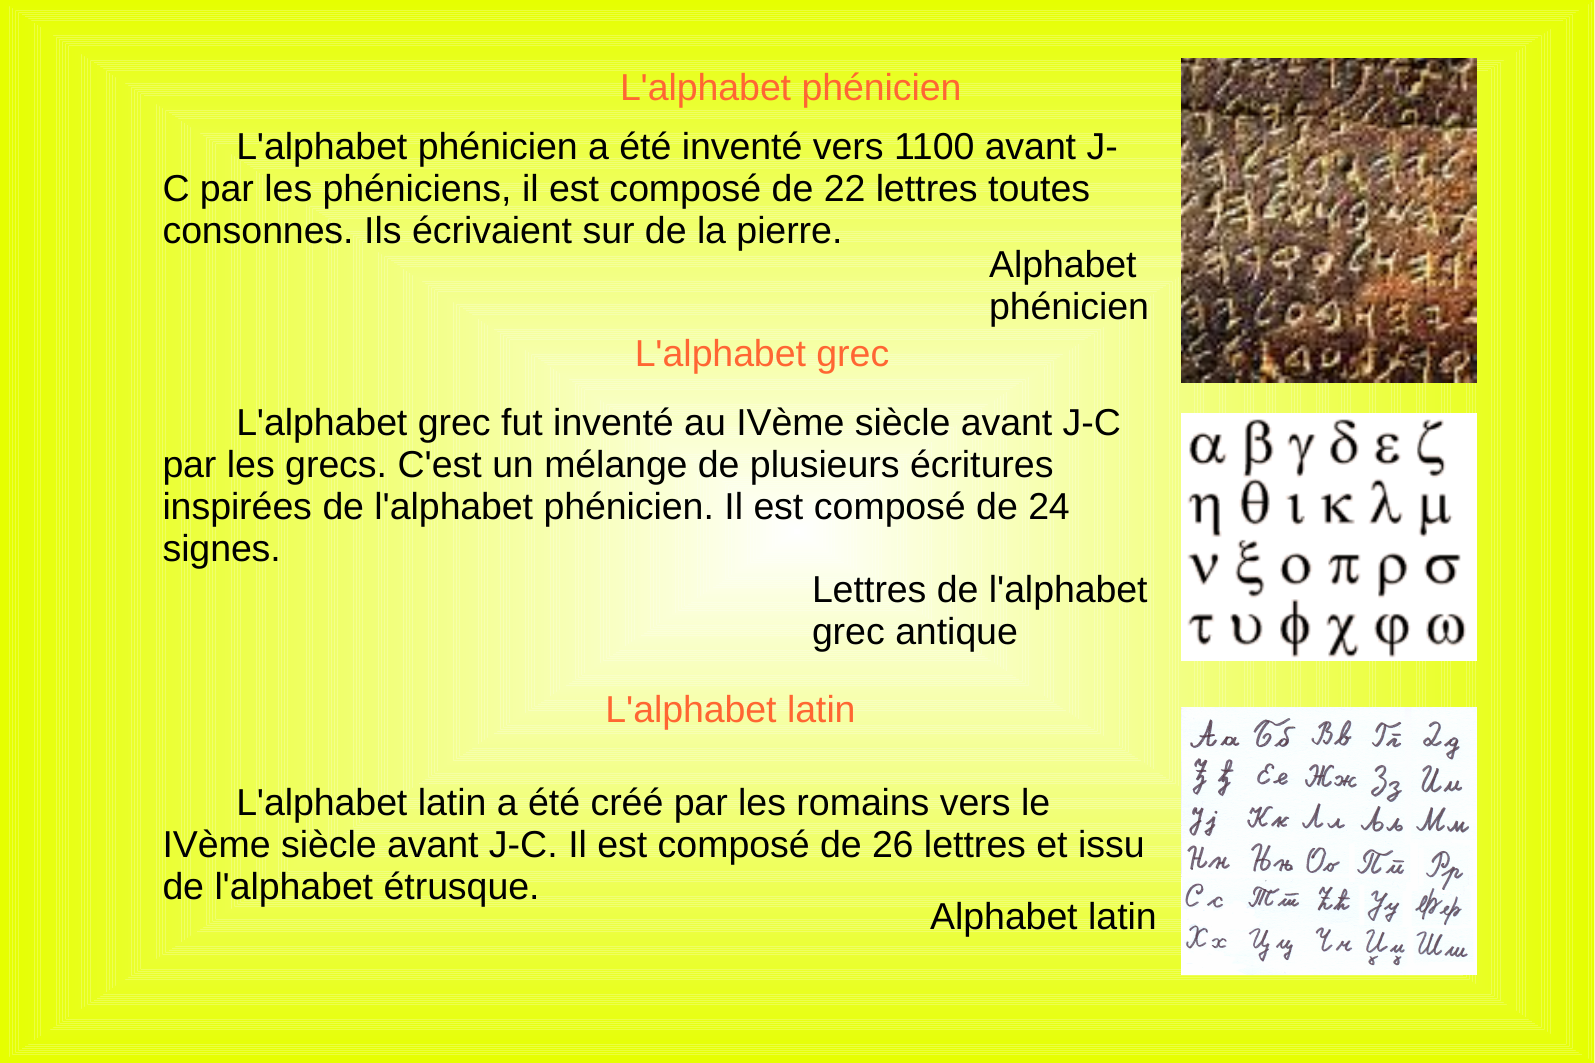

L'alphabet phénicien
	L'alphabet phénicien a été inventé vers 1100 avant J-C par les phéniciens, il est composé de 22 lettres toutes consonnes. Ils écrivaient sur de la pierre.
Alphabet phénicien
L'alphabet grec
	L'alphabet grec fut inventé au IVème siècle avant J-C par les grecs. C'est un mélange de plusieurs écritures inspirées de l'alphabet phénicien. Il est composé de 24 signes.
### Chart
| Category | 1 colonne | 2 colonne | 3 colonne |
|---|---|---|---|
| Ligne 1 | 9.1 | 3.2 | 4.54 |
| Ligne 2 | 2.4 | 8.8 | 9.65 |
| Ligne 3 | 3.1 | 1.5 | 3.7 |
| Ligne 4 | 4.3 | 9.02 | 6.2 |Lettres de l'alphabet grec antique
L'alphabet latin
	L'alphabet latin a été créé par les romains vers le IVème siècle avant J-C. Il est composé de 26 lettres et issu de l'alphabet étrusque.
Alphabet latin